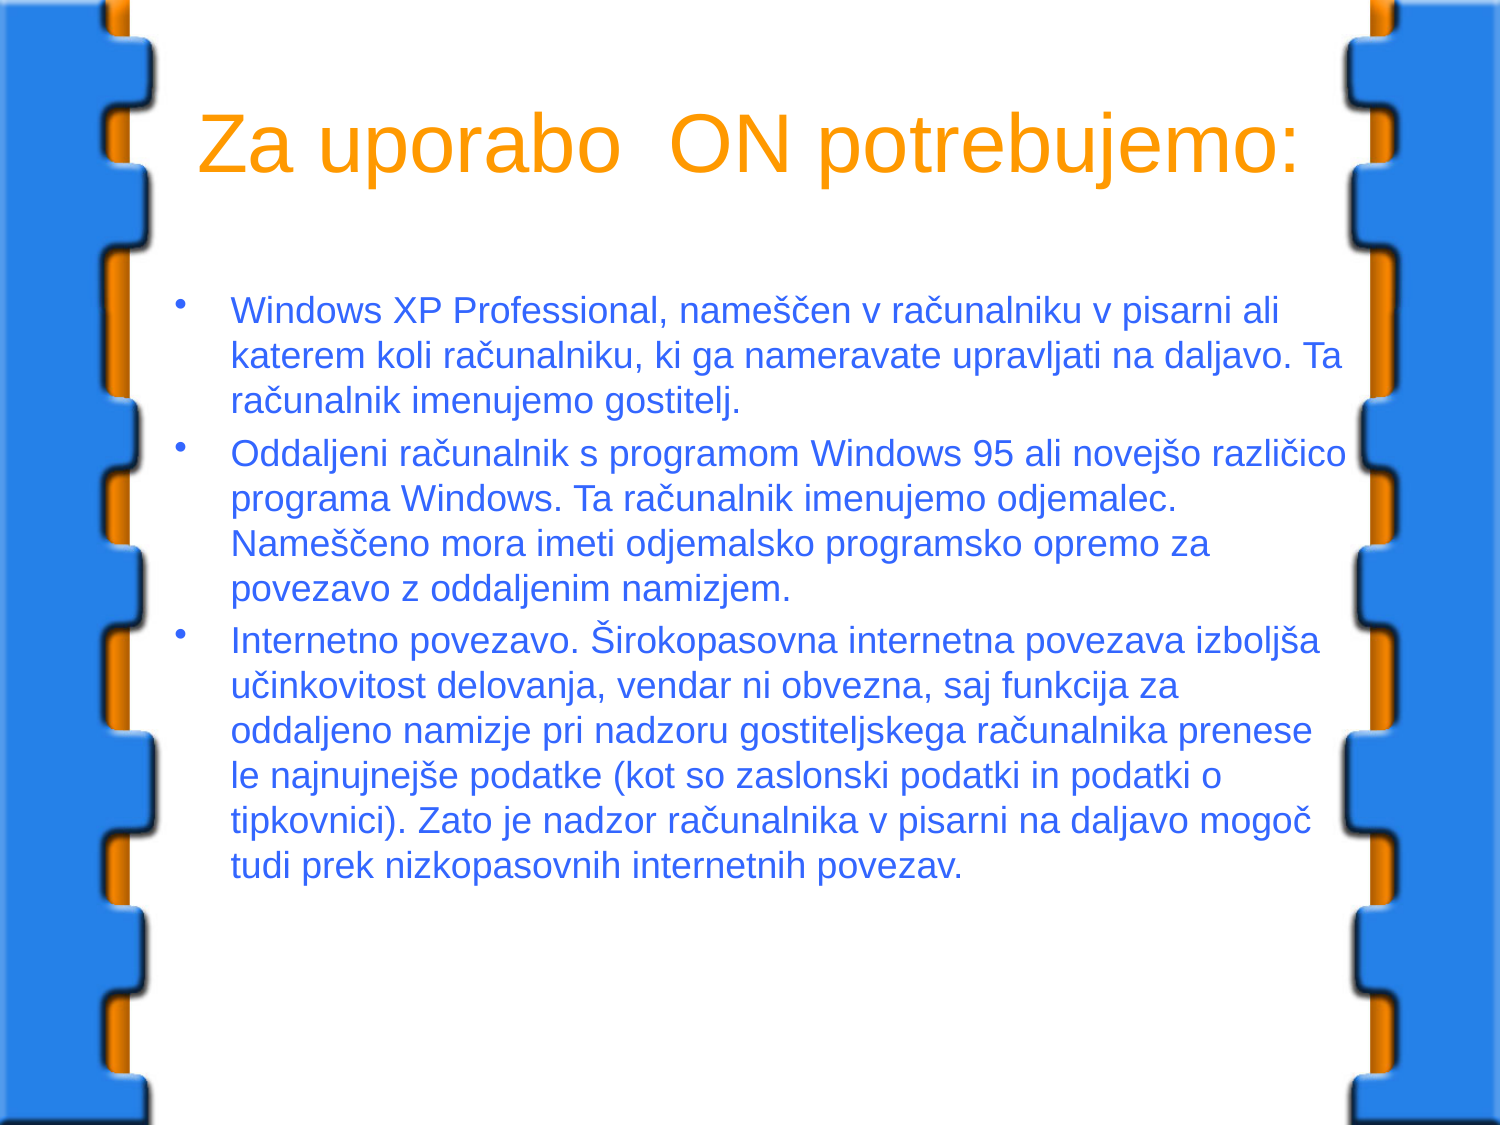

# Za uporabo ON potrebujemo:
Windows XP Professional, nameščen v računalniku v pisarni ali katerem koli računalniku, ki ga nameravate upravljati na daljavo. Ta računalnik imenujemo gostitelj.
Oddaljeni računalnik s programom Windows 95 ali novejšo različico programa Windows. Ta računalnik imenujemo odjemalec. Nameščeno mora imeti odjemalsko programsko opremo za povezavo z oddaljenim namizjem.
Internetno povezavo. Širokopasovna internetna povezava izboljša učinkovitost delovanja, vendar ni obvezna, saj funkcija za oddaljeno namizje pri nadzoru gostiteljskega računalnika prenese le najnujnejše podatke (kot so zaslonski podatki in podatki o tipkovnici). Zato je nadzor računalnika v pisarni na daljavo mogoč tudi prek nizkopasovnih internetnih povezav.